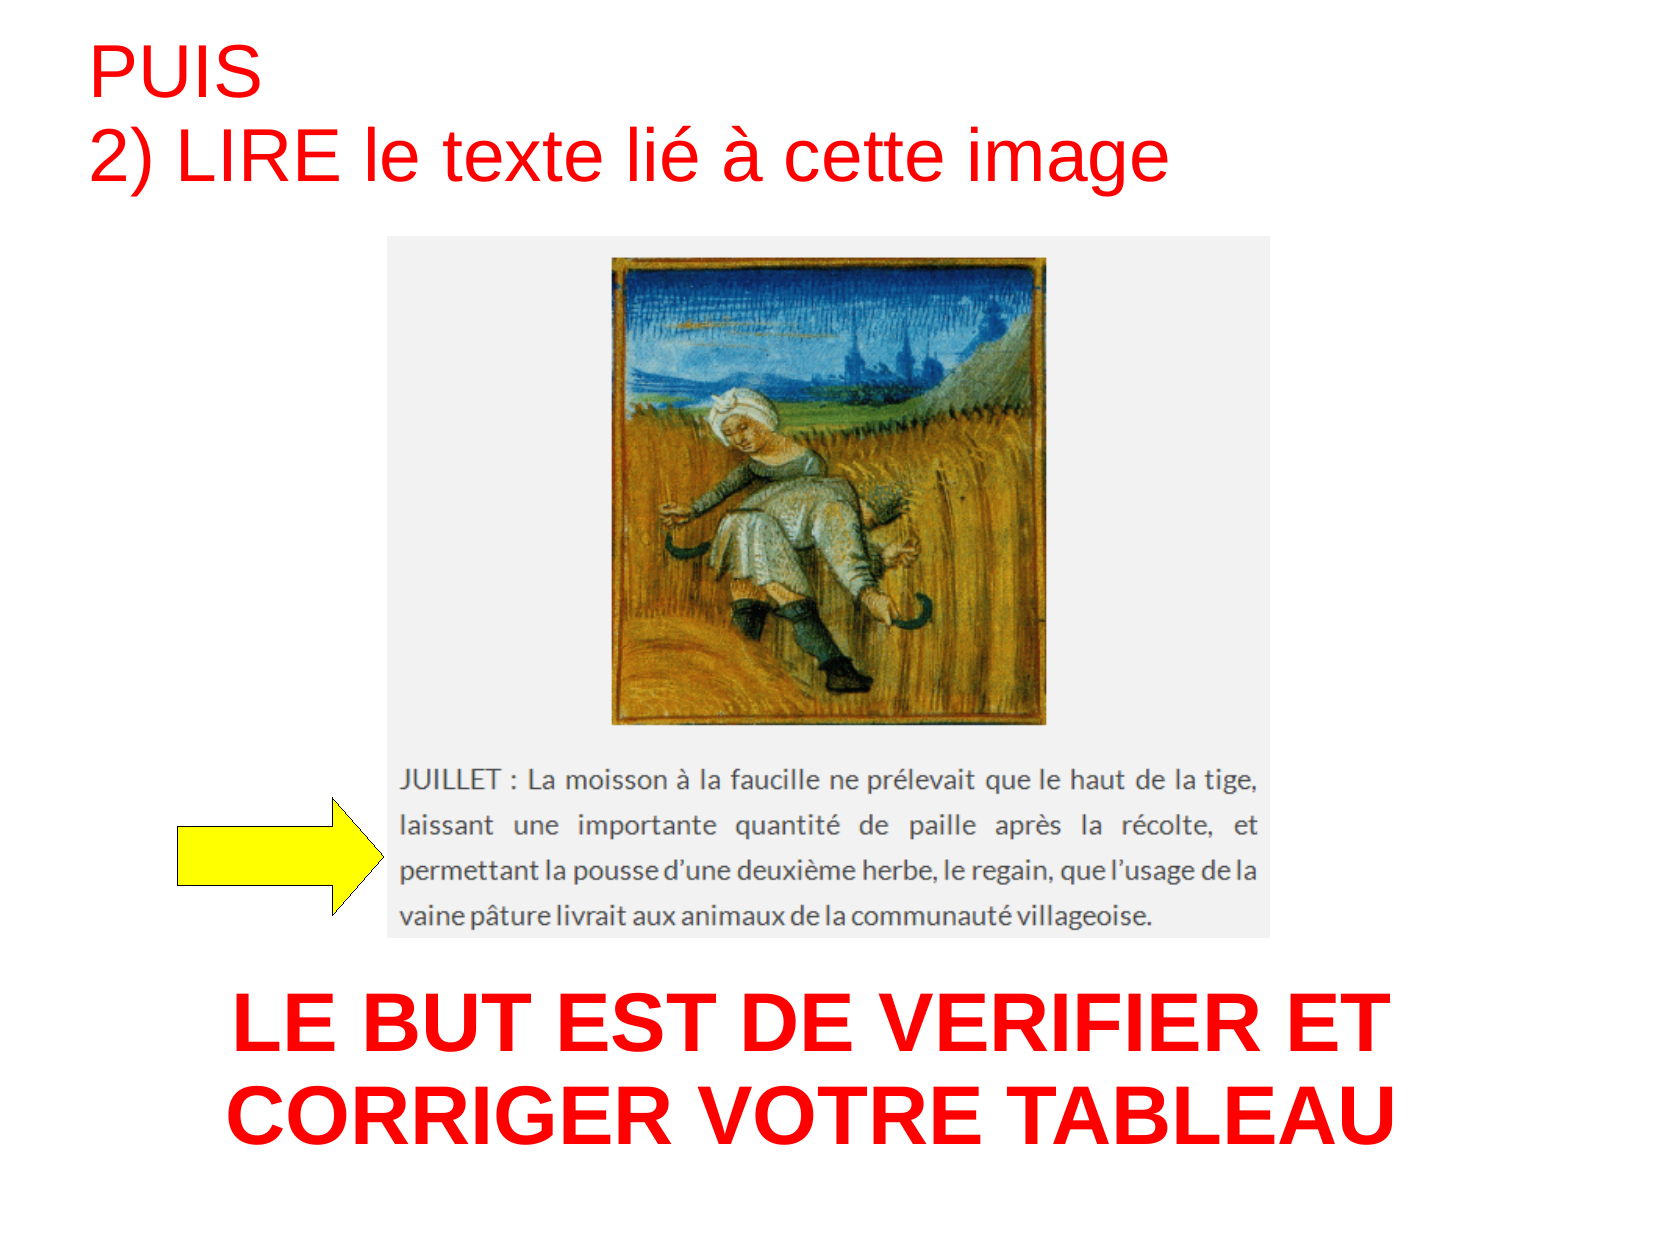

# PUIS 2) LIRE le texte lié à cette image
LE BUT EST DE VERIFIER ET CORRIGER VOTRE TABLEAU